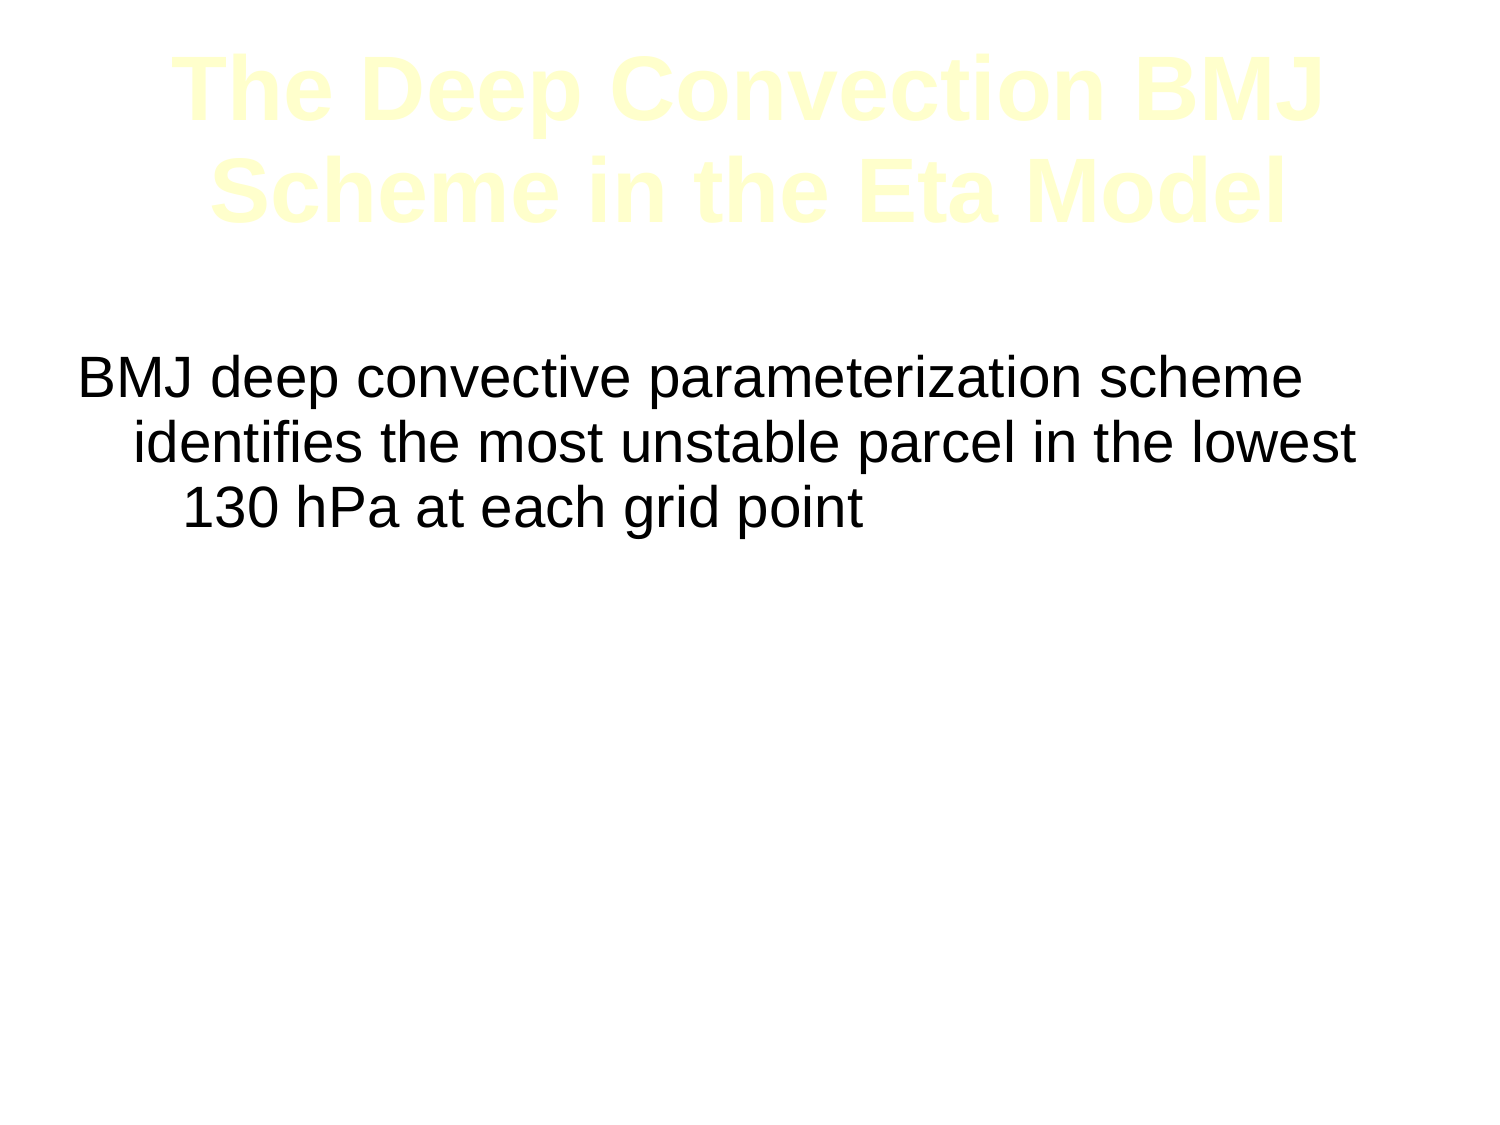

# The Deep Convection BMJ Scheme in the Eta Model
BMJ deep convective parameterization scheme identifies the most unstable parcel in the lowest 130 hPa at each grid point